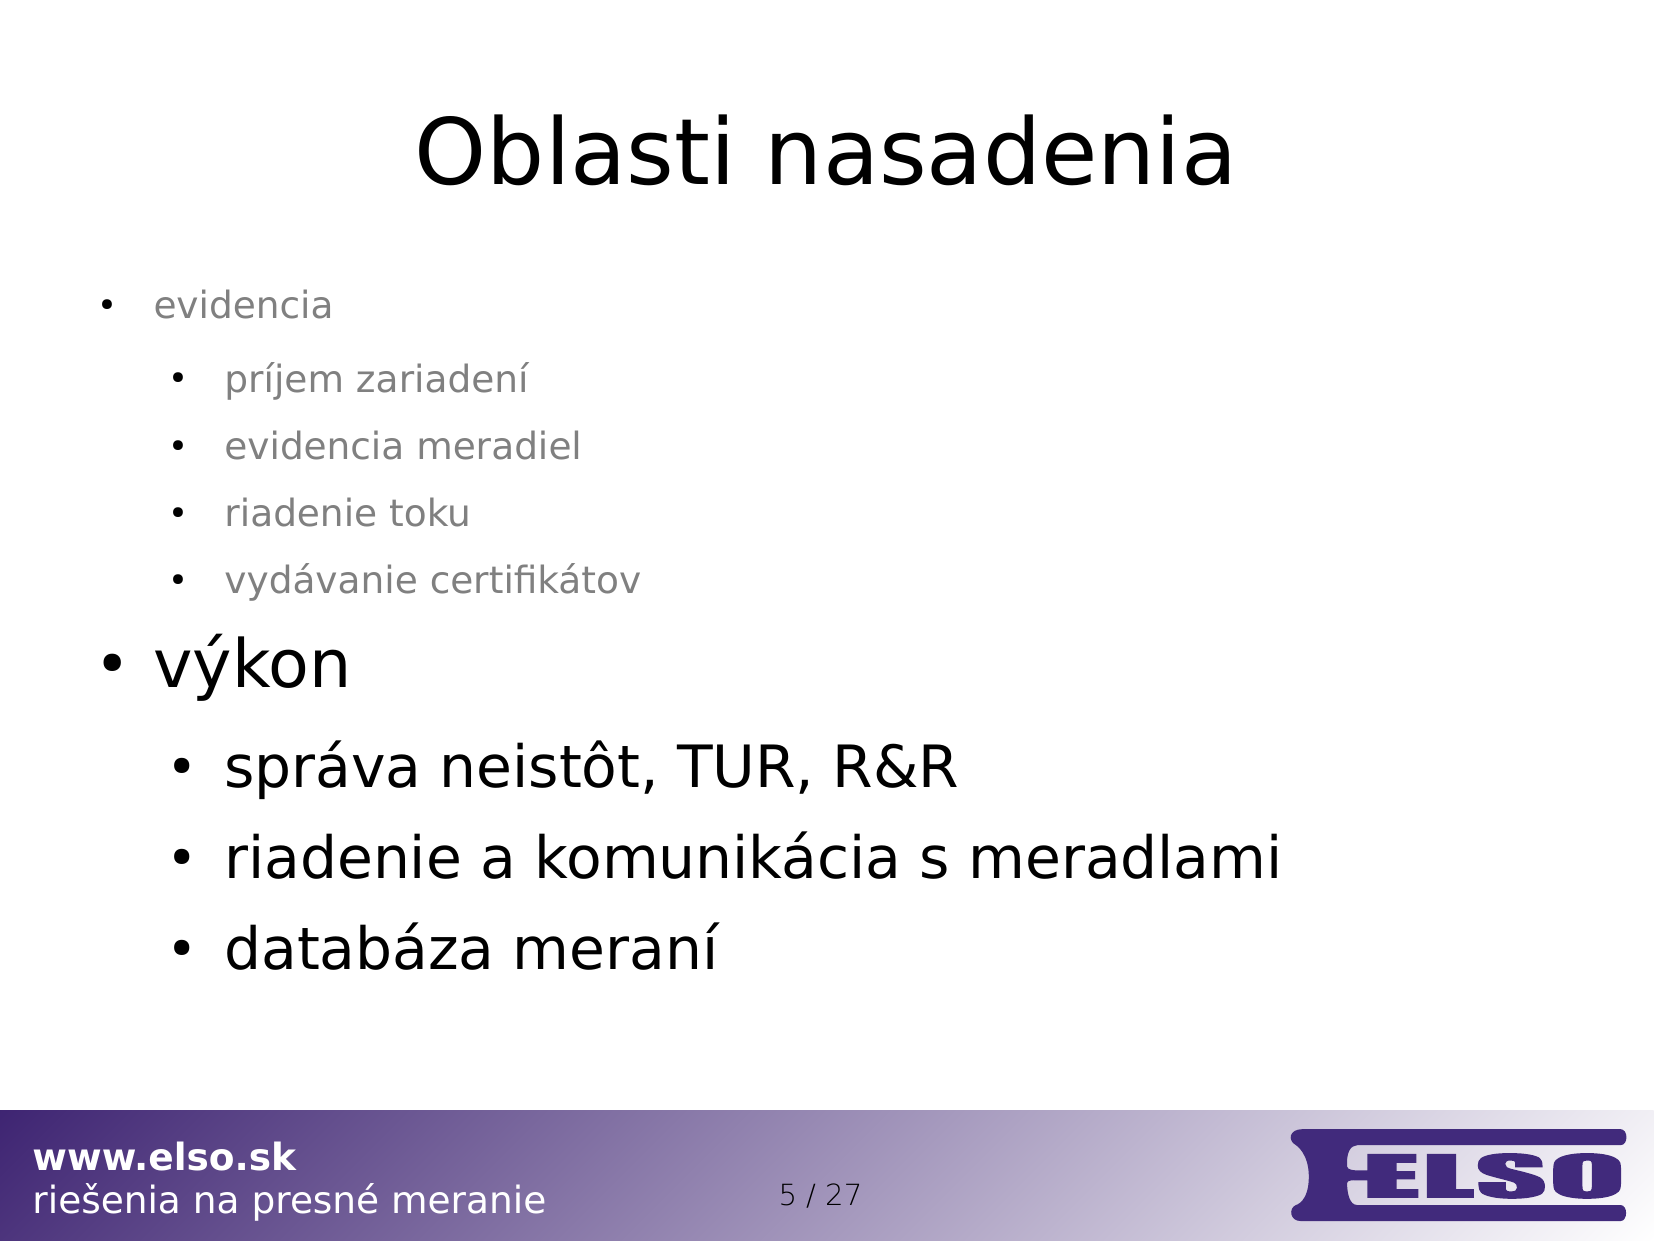

# Oblasti nasadenia
evidencia
príjem zariadení
evidencia meradiel
riadenie toku
vydávanie certifikátov
výkon
správa neistôt, TUR, R&R
riadenie a komunikácia s meradlami
databáza meraní
5